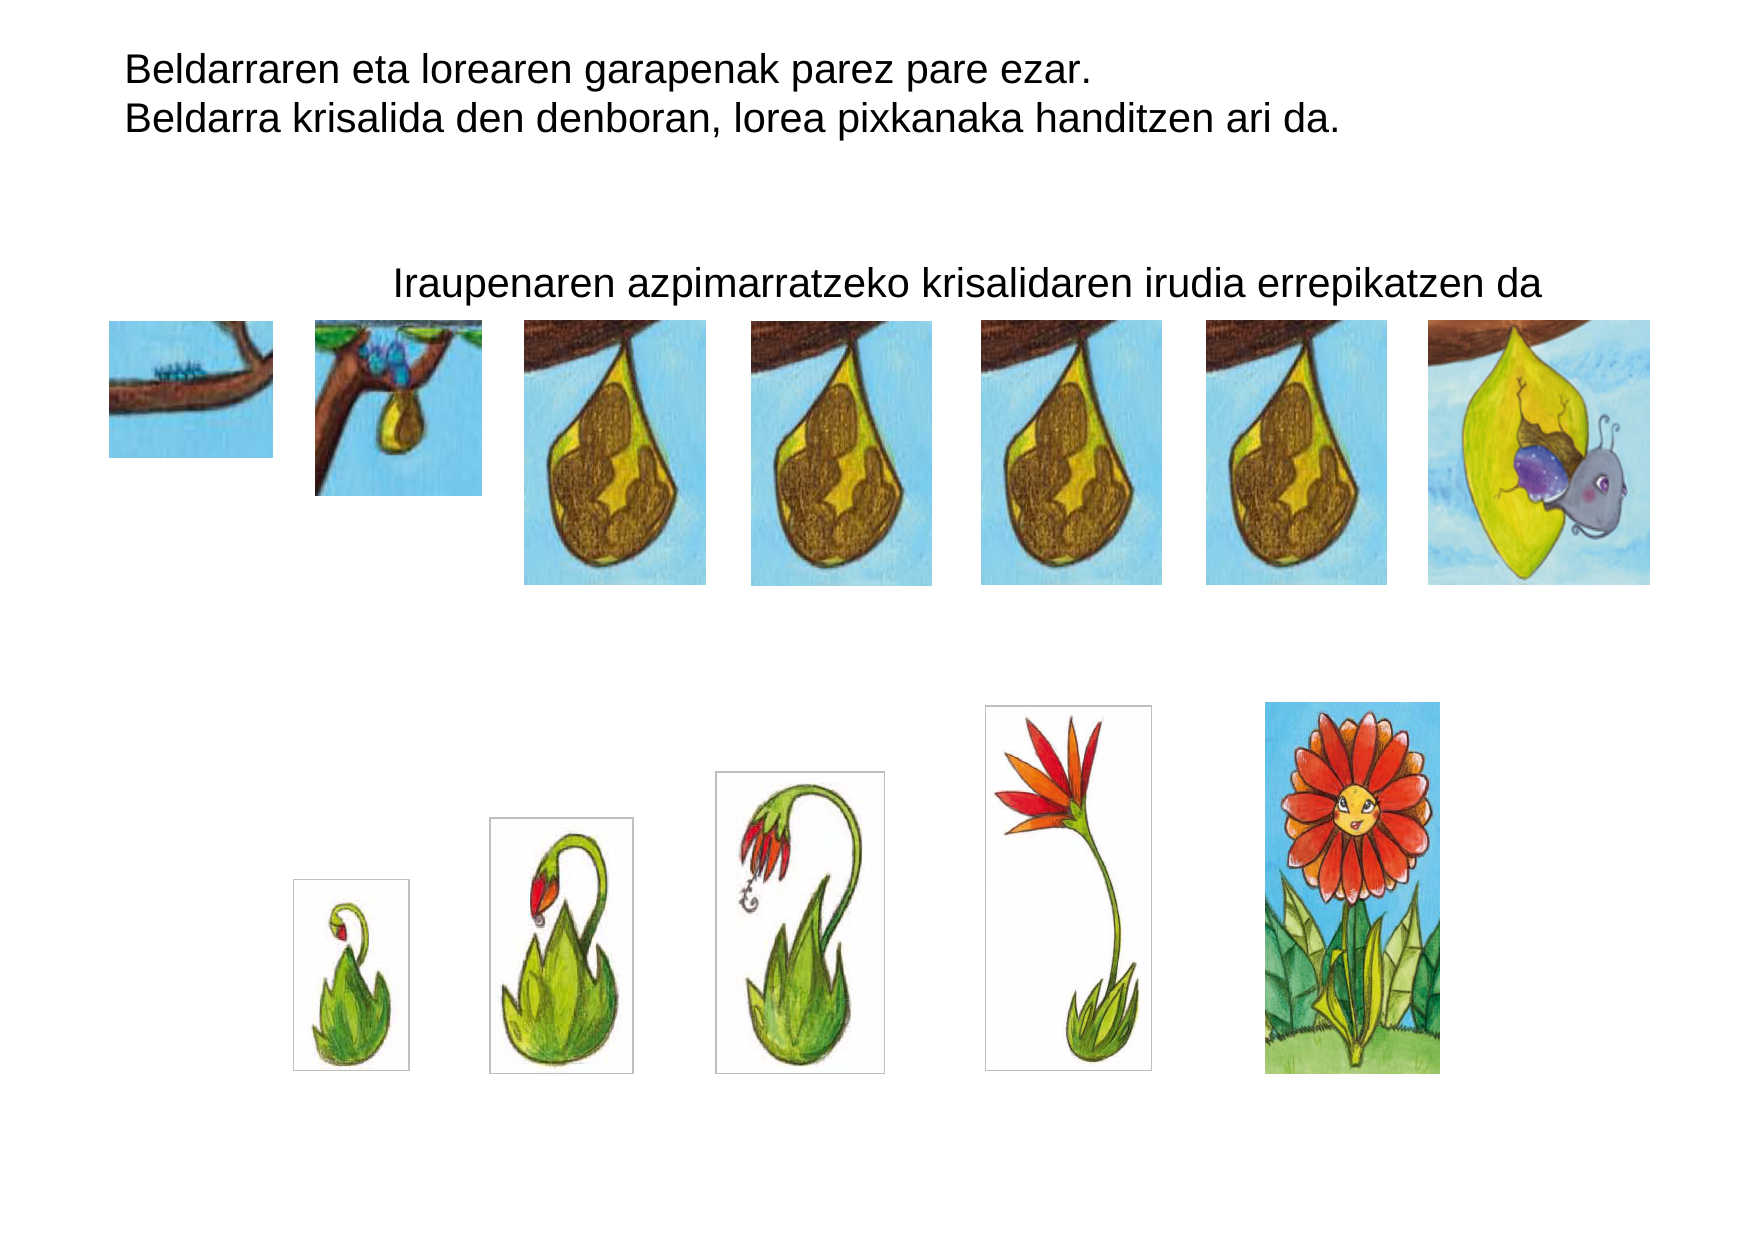

Beldarraren eta lorearen garapenak parez pare ezar.
Beldarra krisalida den denboran, lorea pixkanaka handitzen ari da.
Iraupenaren azpimarratzeko krisalidaren irudia errepikatzen da